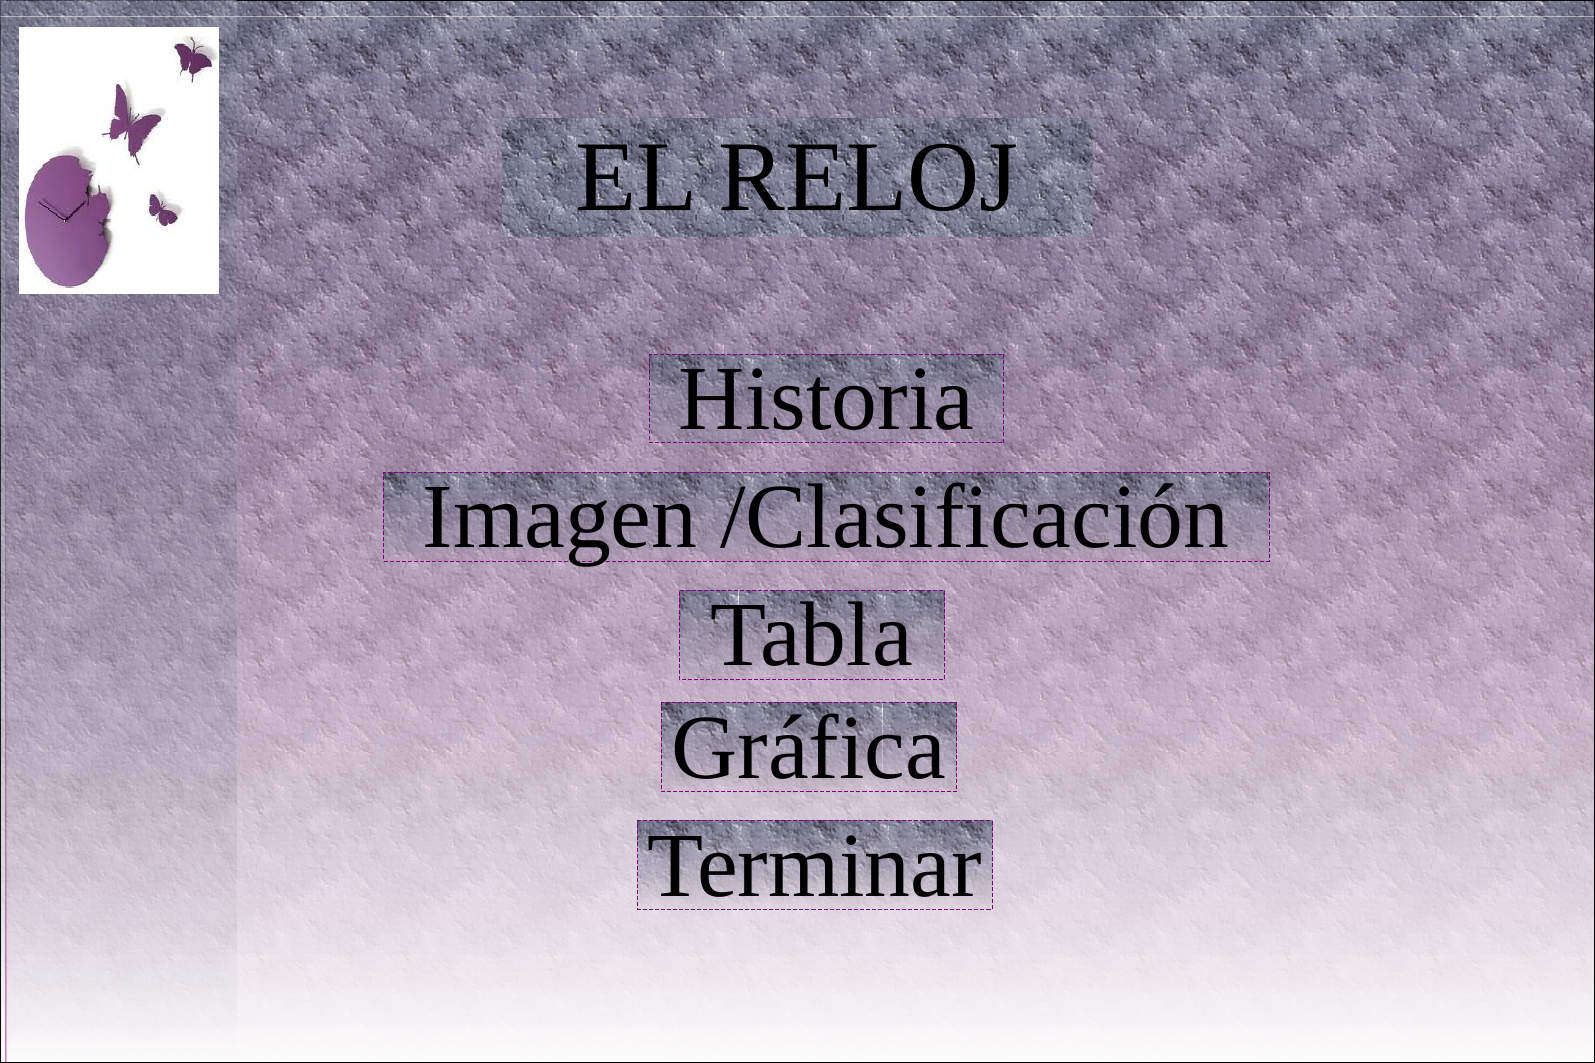

EL RELOJ
Historia
Imagen /Clasificación
Tabla
Gráfica
Terminar